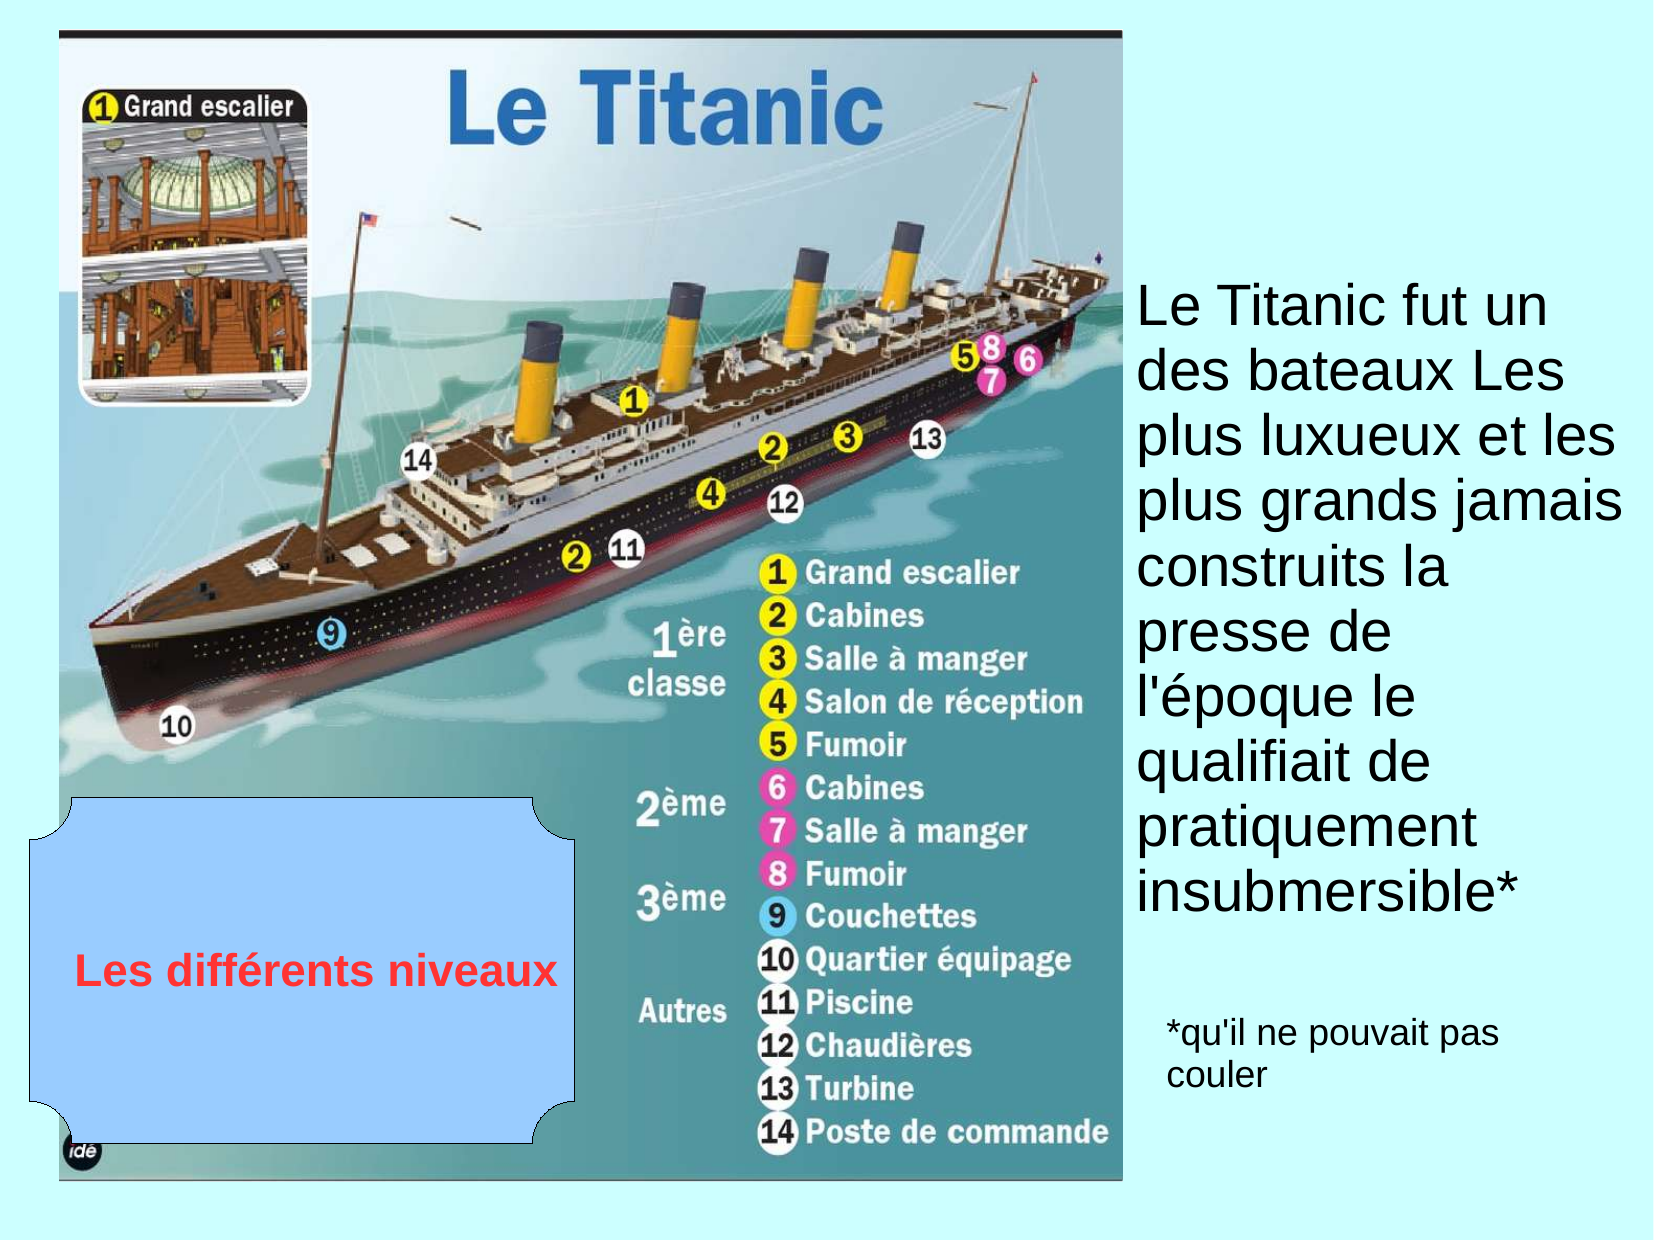

Le Titanic fut un des bateaux Les plus luxueux et les plus grands jamais construits la presse de l'époque le qualifiait de pratiquement
insubmersible*
Les différents niveaux
*qu'il ne pouvait pas
couler